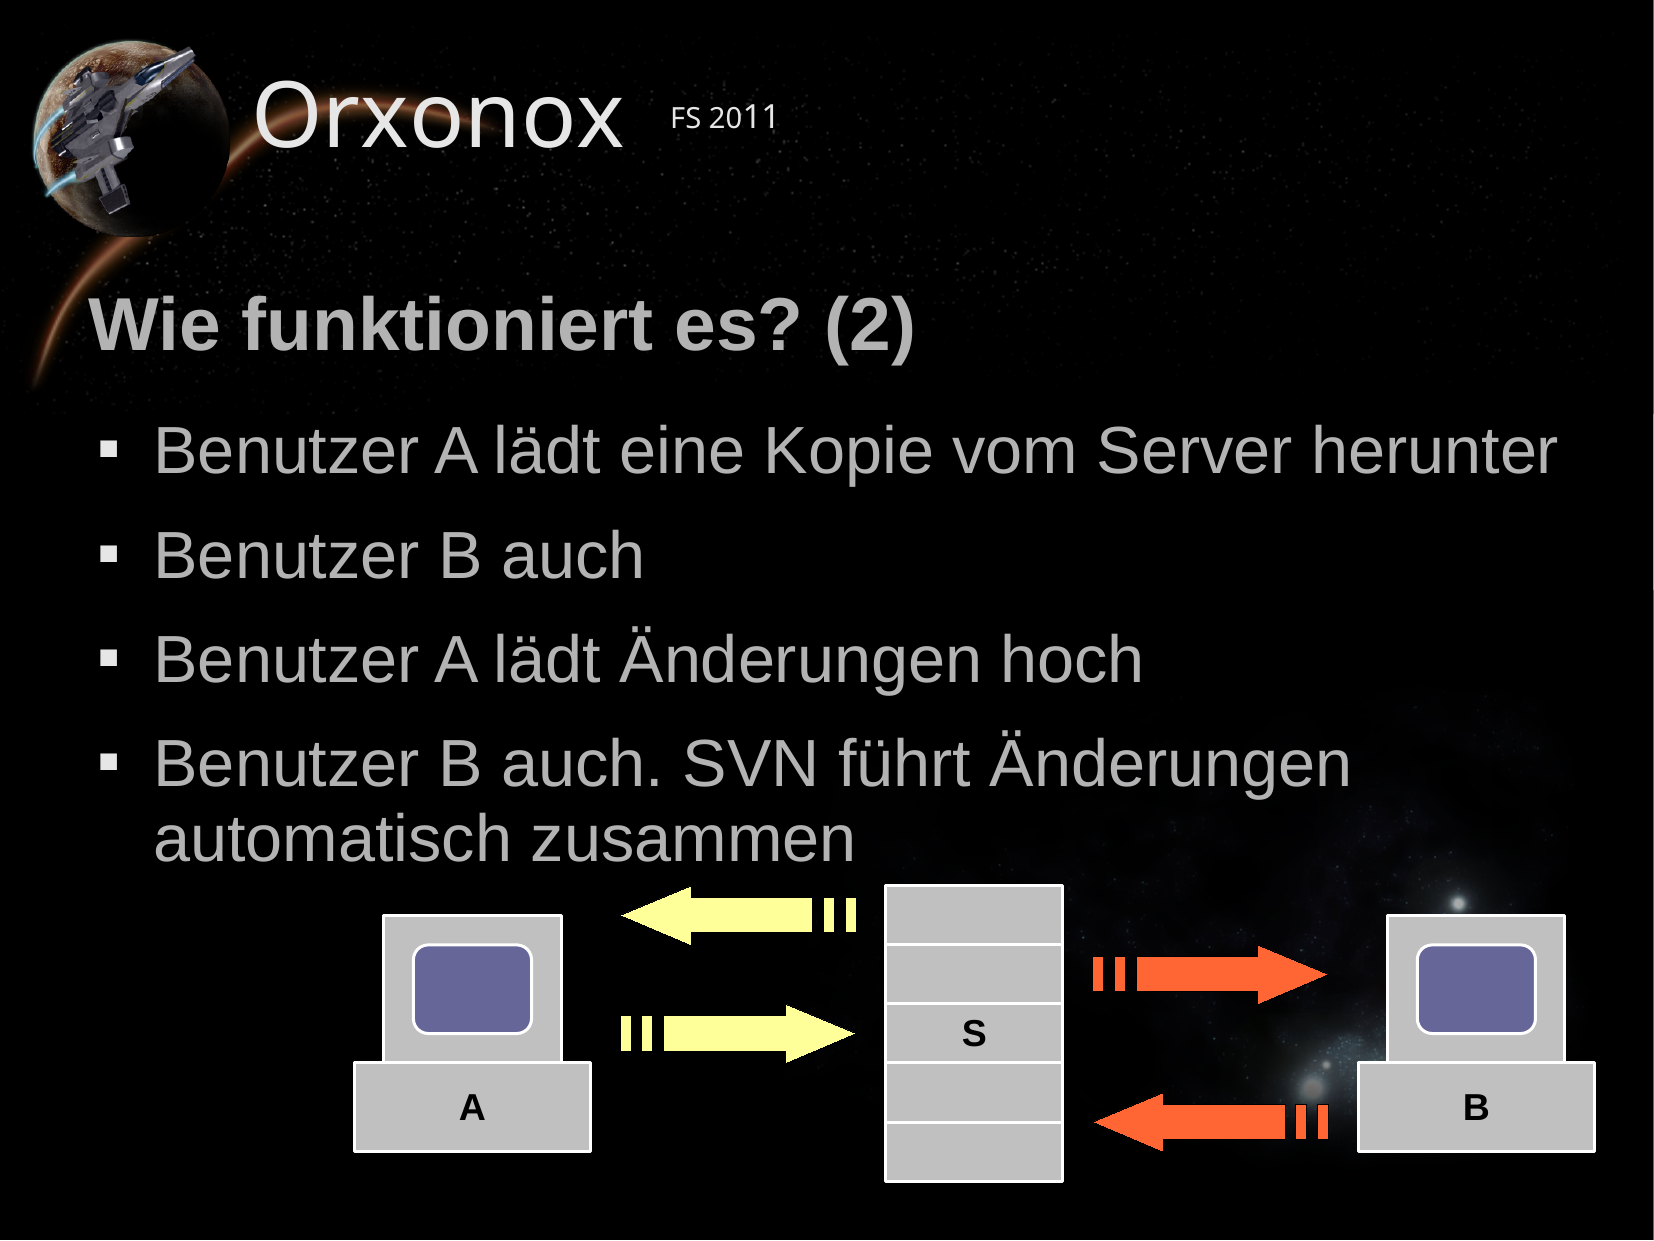

# Wie funktioniert es? (2)
Benutzer A lädt eine Kopie vom Server herunter
Benutzer B auch
Benutzer A lädt Änderungen hoch
Benutzer B auch. SVN führt Änderungen automatisch zusammen
A
B
S